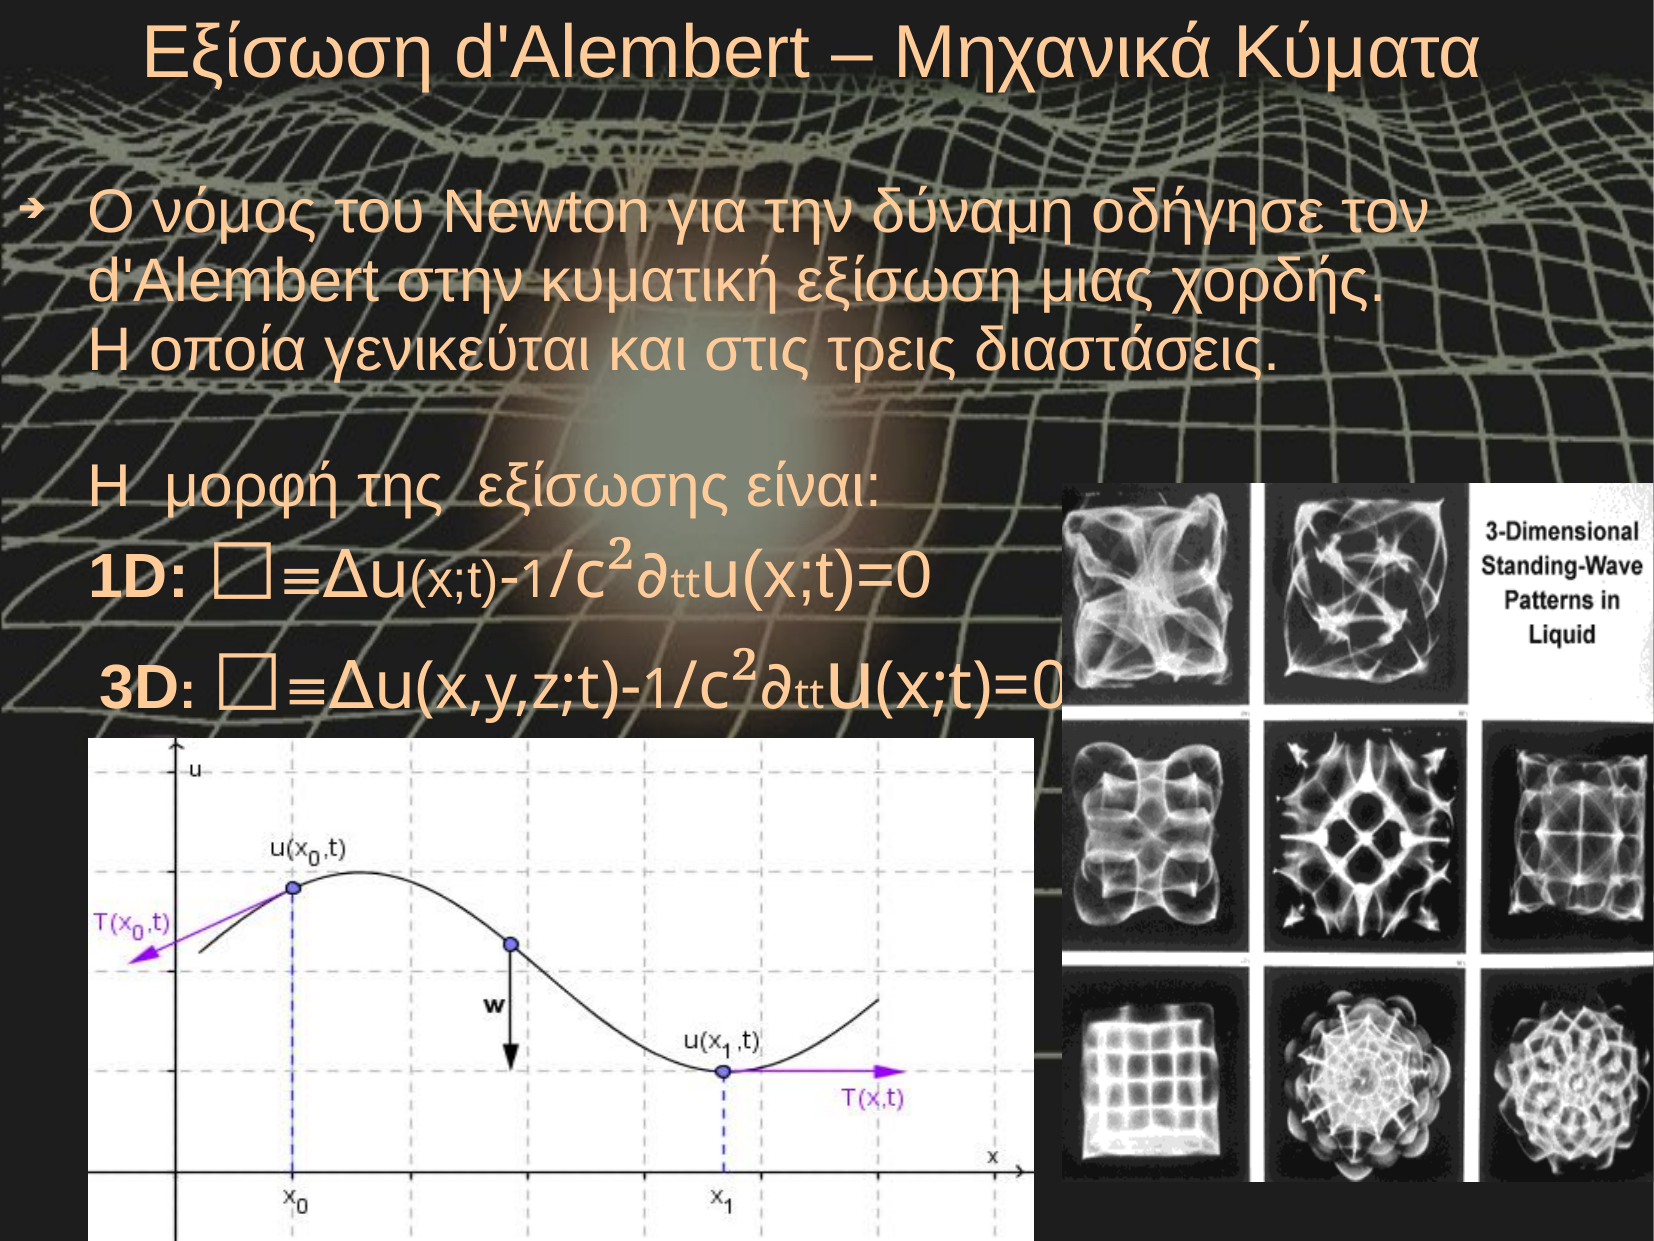

Εξίσωση d'Alembert – Μηχανικά Κύματα
# Ο νόμος του Newton για την δύναμη οδήγησε τον d'Alembert στην κυματική εξίσωση μιας χορδής. Η οποία γενικεύται και στις τρεις διαστάσεις. Η μορφή της εξίσωσης είναι: 1D: ⬜≡∆u(x;t)-1/c²∂ttu(x;t)=0 3D: ⬜≡∆u(x,y,z;t)-1/c²∂ttu(x;t)=0